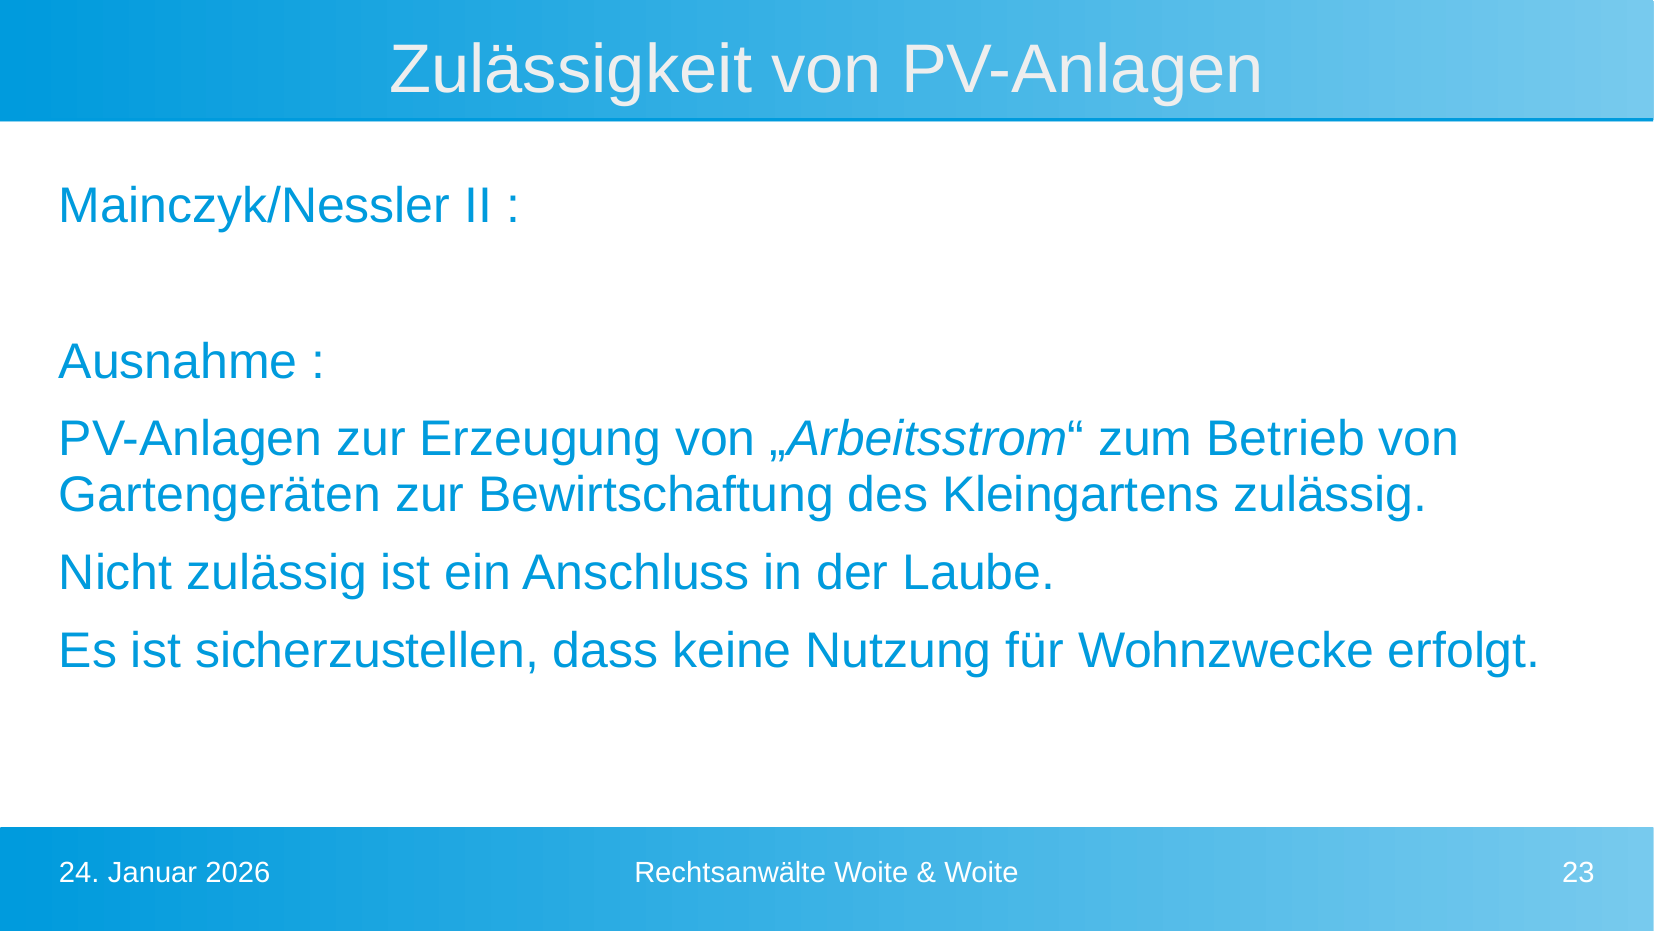

# Zulässigkeit von PV-Anlagen
Mainczyk/Nessler II :
Ausnahme :
PV-Anlagen zur Erzeugung von „Arbeitsstrom“ zum Betrieb von Gartengeräten zur Bewirtschaftung des Kleingartens zulässig.
Nicht zulässig ist ein Anschluss in der Laube.
Es ist sicherzustellen, dass keine Nutzung für Wohnzwecke erfolgt.
23